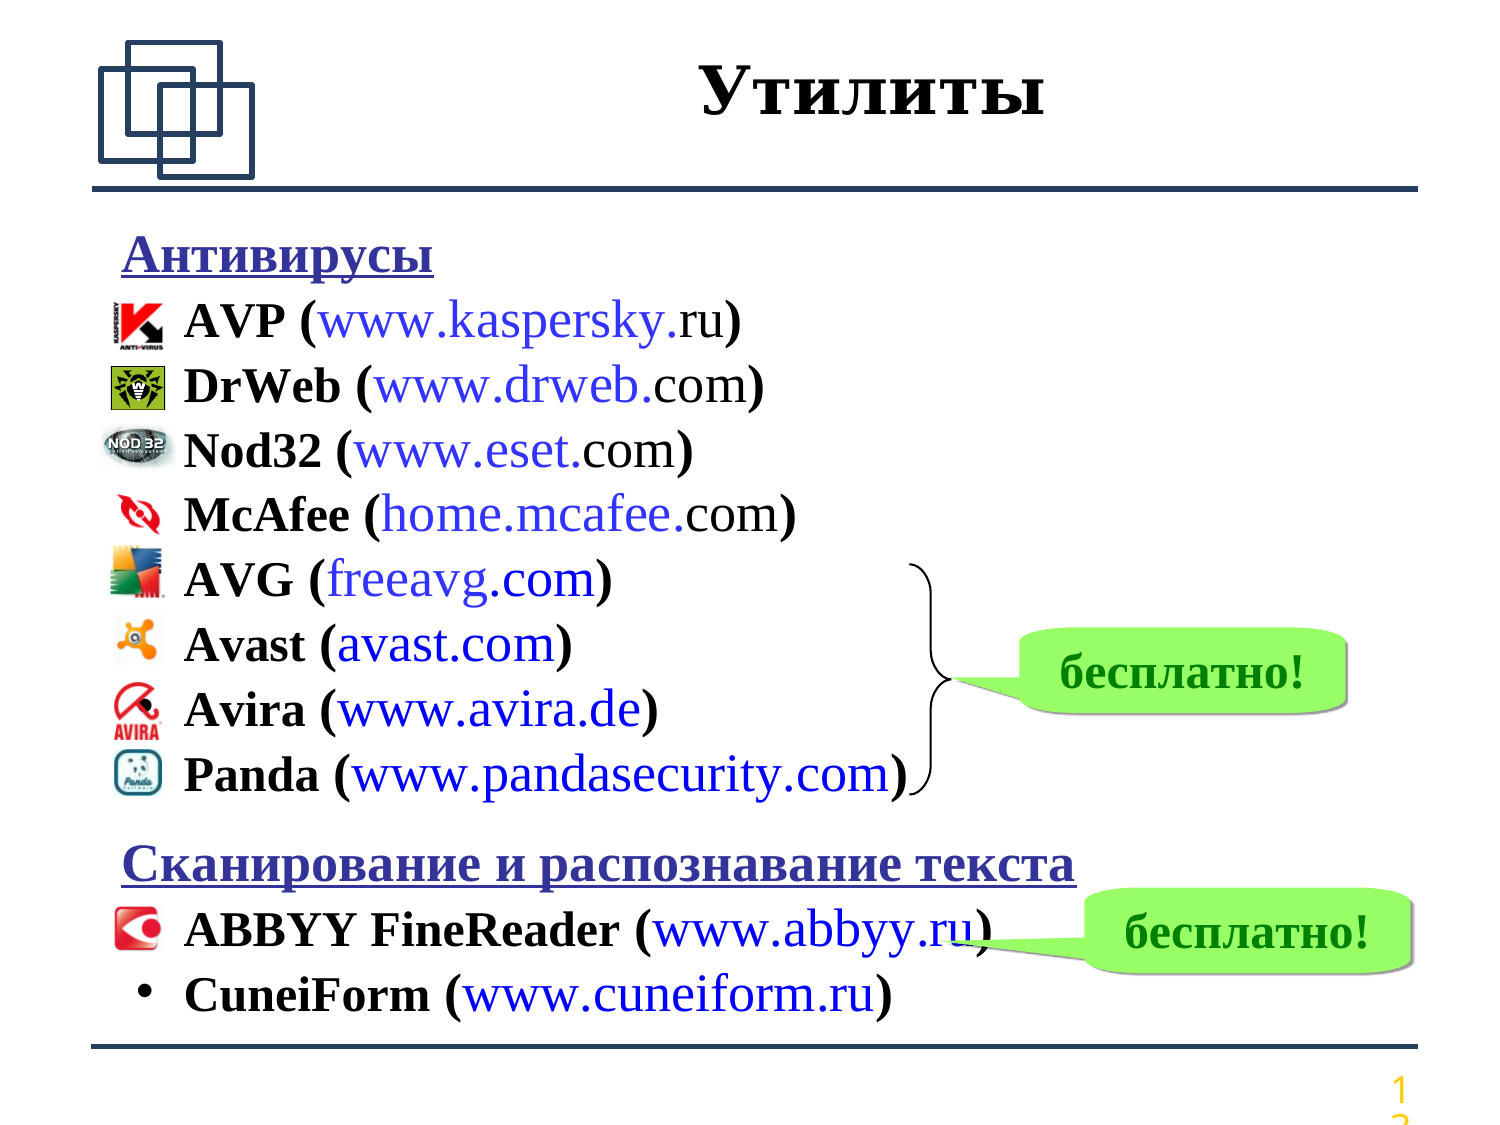

# Утилиты
Антивирусы
AVP (www.kaspersky.ru)
DrWeb (www.drweb.com)
Nod32 (www.eset.com)
McAfee (home.mcafee.com)
AVG (freeavg.com)
Avast (avast.com)
Avira (www.avira.de)
Panda (www.pandasecurity.com)
Сканирование и распознавание текста
ABBYY FineReader (www.abbyy.ru)
CuneiForm (www.cuneiform.ru)
бесплатно!
бесплатно!